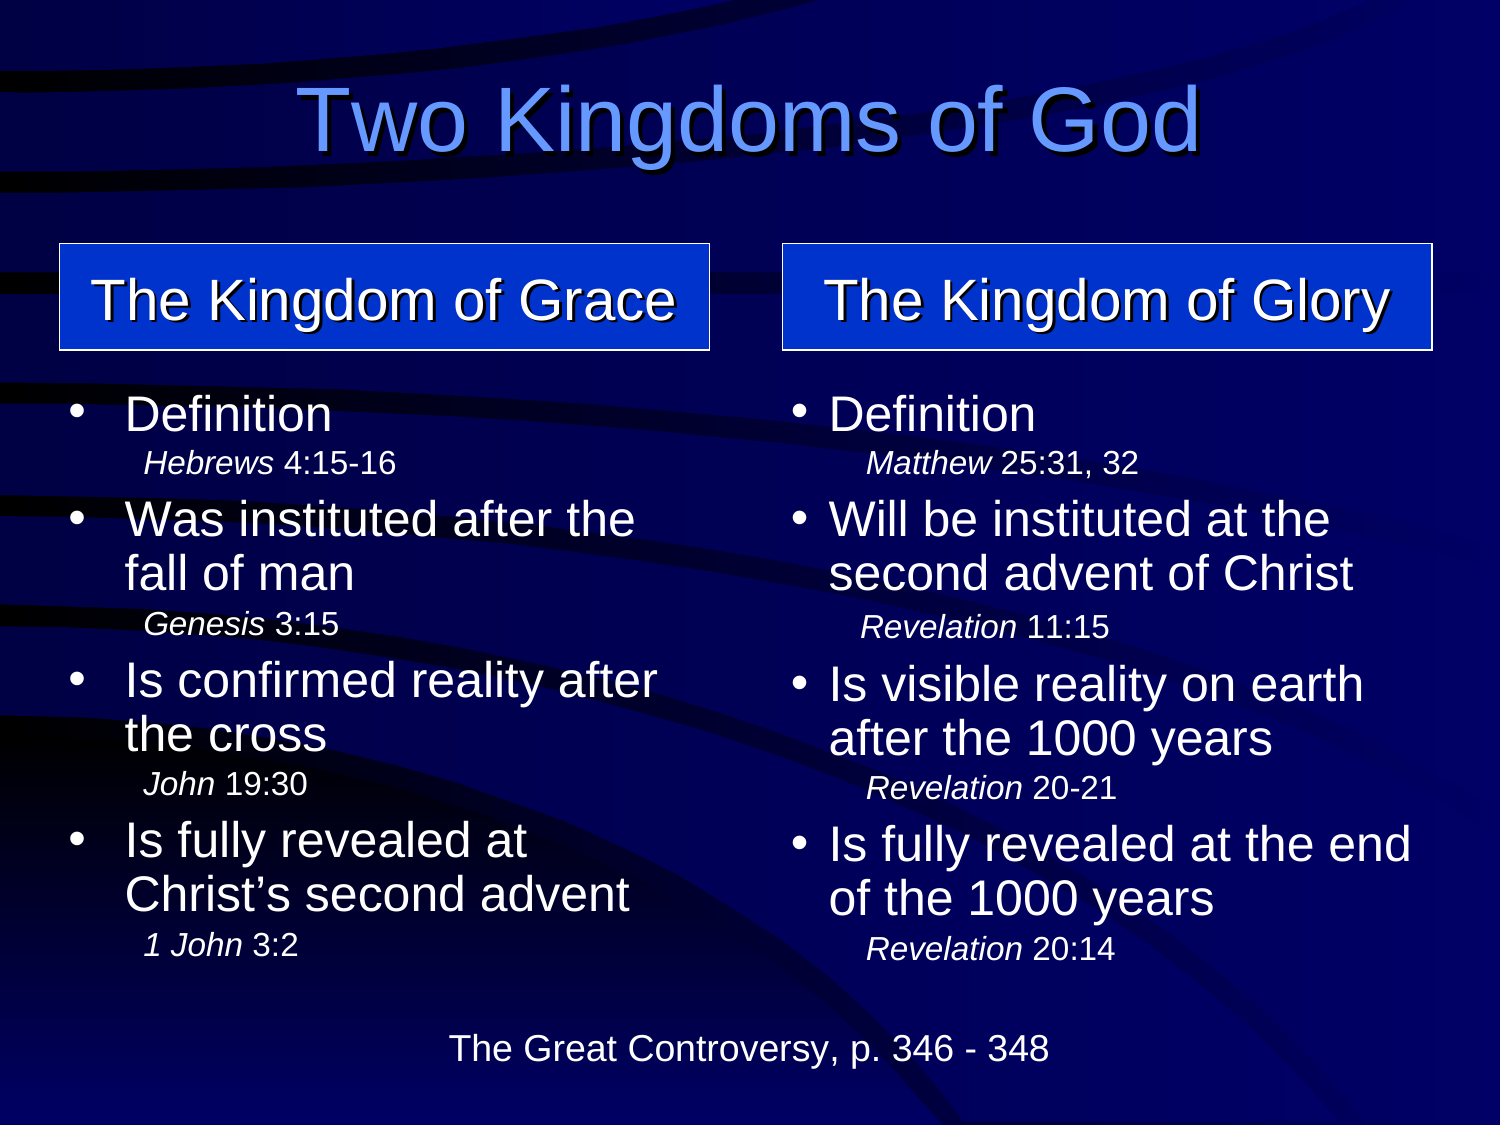

Two Kingdoms of God
The Kingdom of Grace
The Kingdom of Glory
Definition
Hebrews 4:15-16
Was instituted after the fall of man
Genesis 3:15
Is confirmed reality after the cross
John 19:30
Is fully revealed at Christ’s second advent
1 John 3:2
Definition
Matthew 25:31, 32
Will be instituted at the second advent of Christ
	 Revelation 11:15
Is visible reality on earth after the 1000 years
Revelation 20-21
Is fully revealed at the end of the 1000 years
Revelation 20:14
The Great Controversy, p. 346 - 348